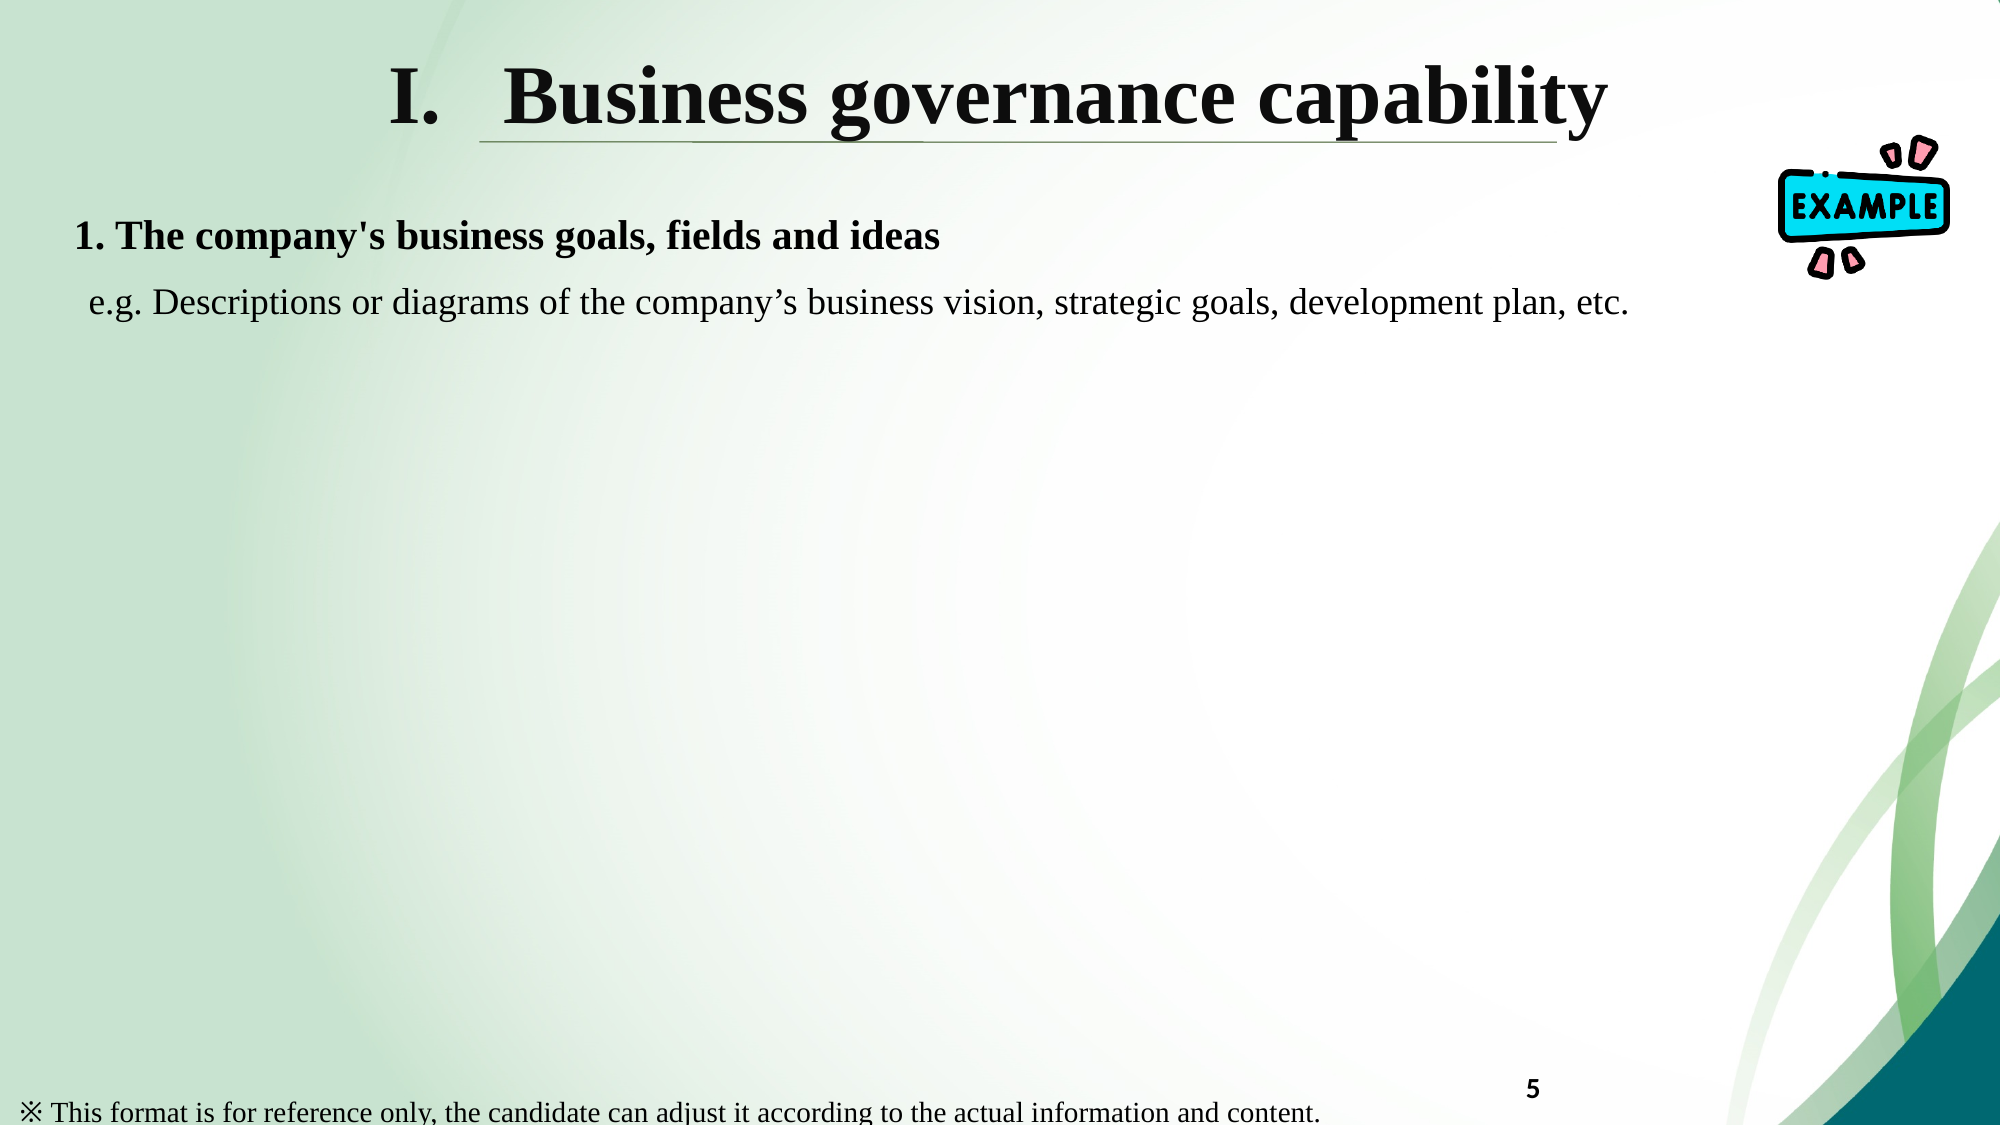

# I. Business governance capability
1. The company's business goals, fields and ideas
e.g. Descriptions or diagrams of the company’s business vision, strategic goals, development plan, etc.
5
※ This format is for reference only, the candidate can adjust it according to the actual information and content.